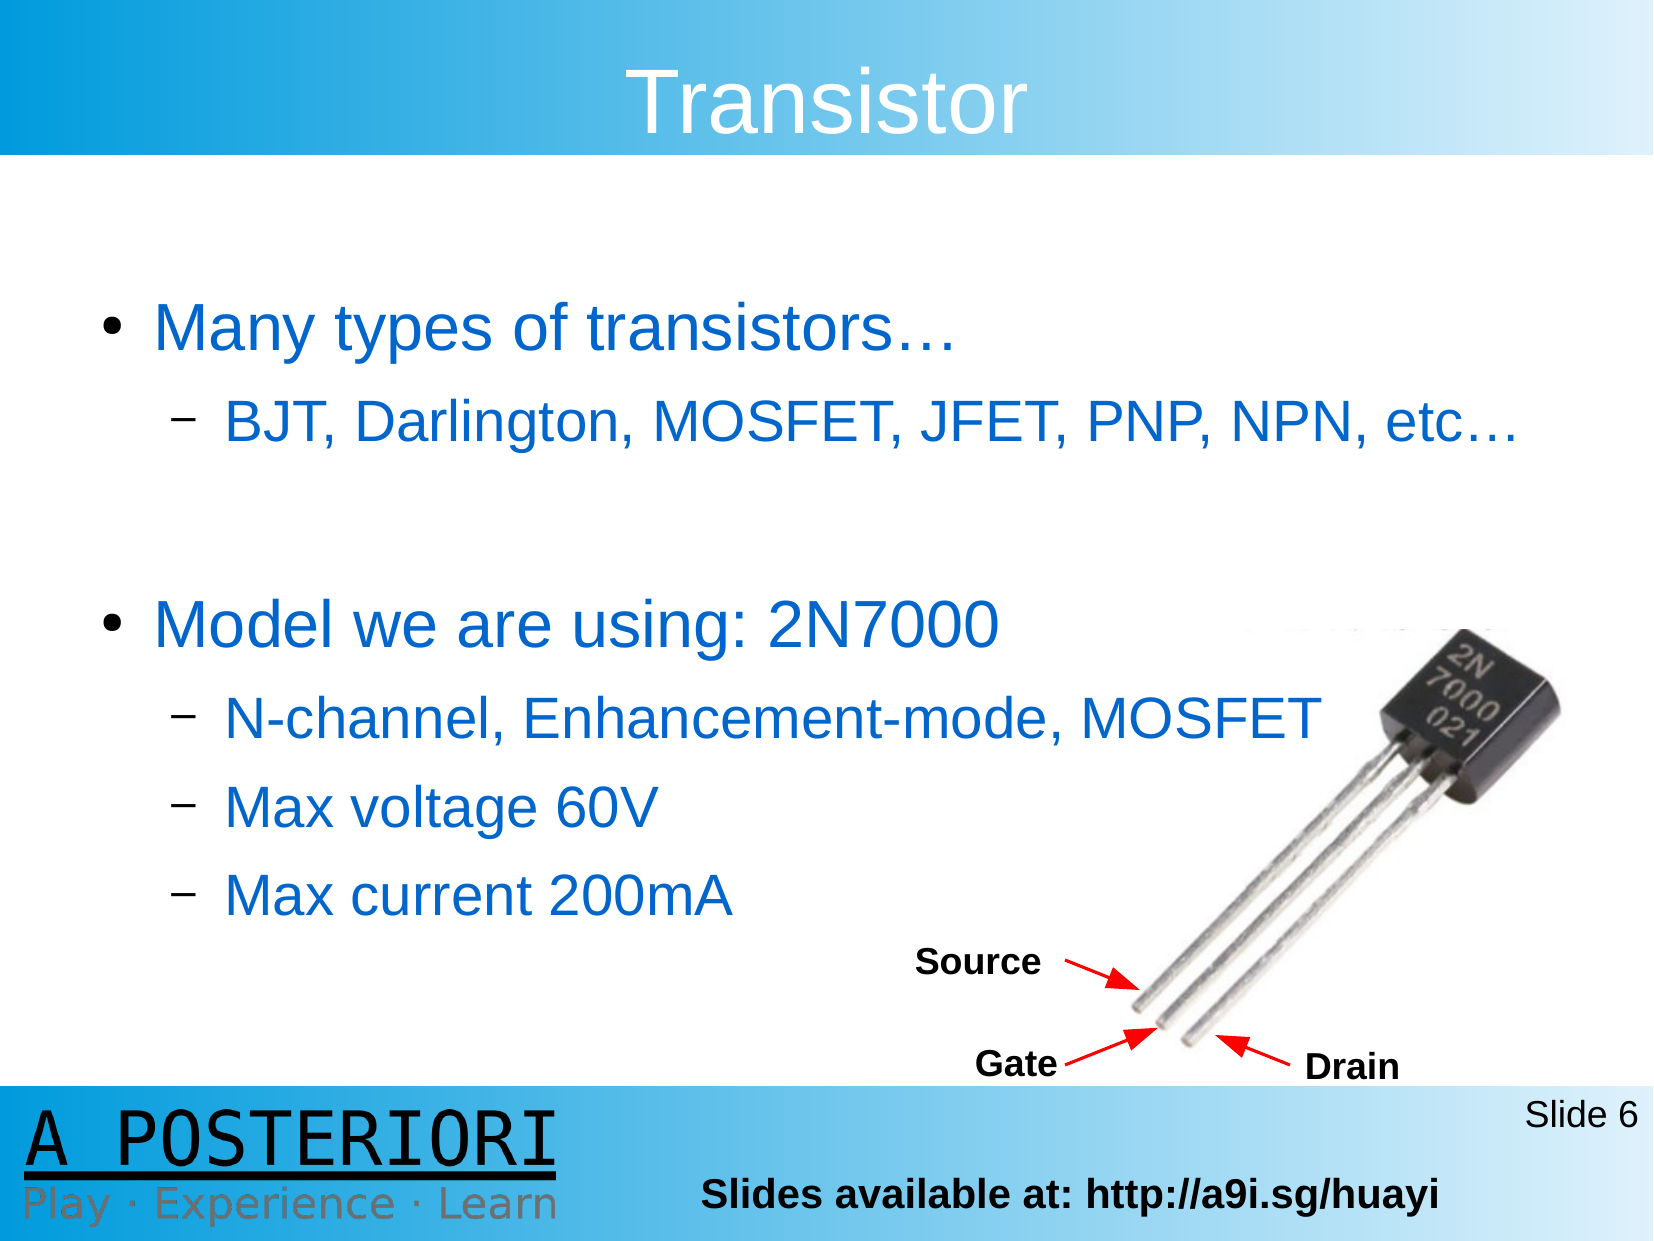

# Transistor
Many types of transistors…
BJT, Darlington, MOSFET, JFET, PNP, NPN, etc…
Model we are using: 2N7000
N-channel, Enhancement-mode, MOSFET
Max voltage 60V
Max current 200mA
Source
Gate
Drain